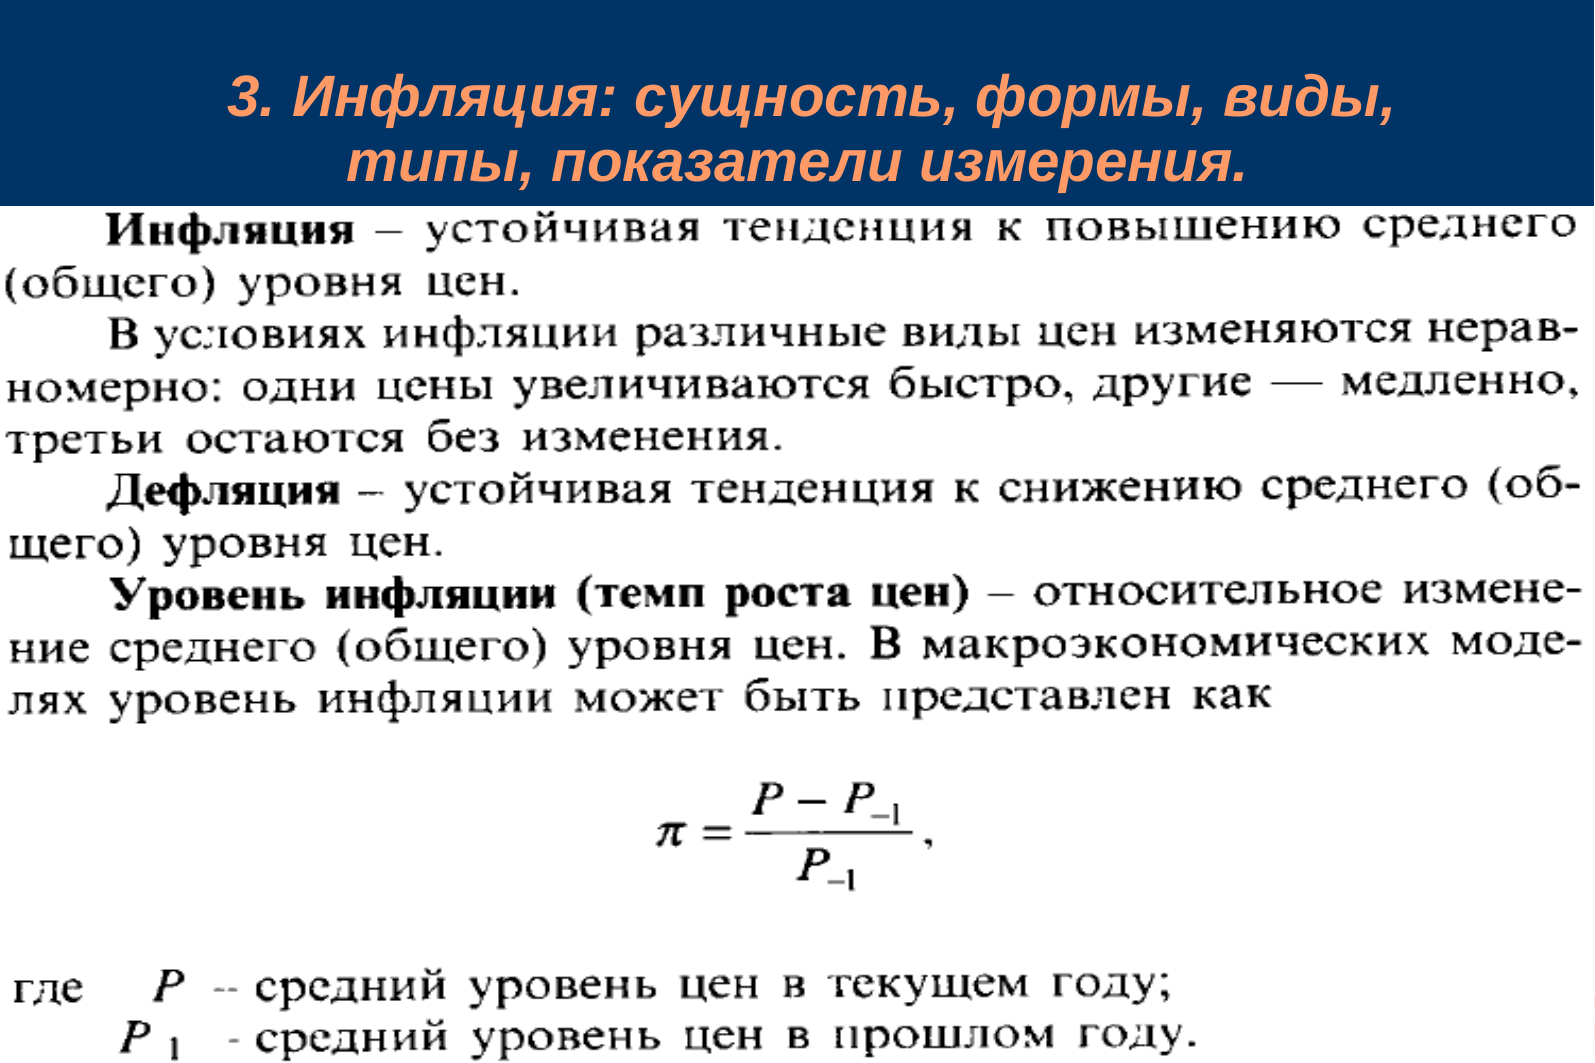

# 3. Инфляция: сущность, формы, виды, типы, показатели измерения.